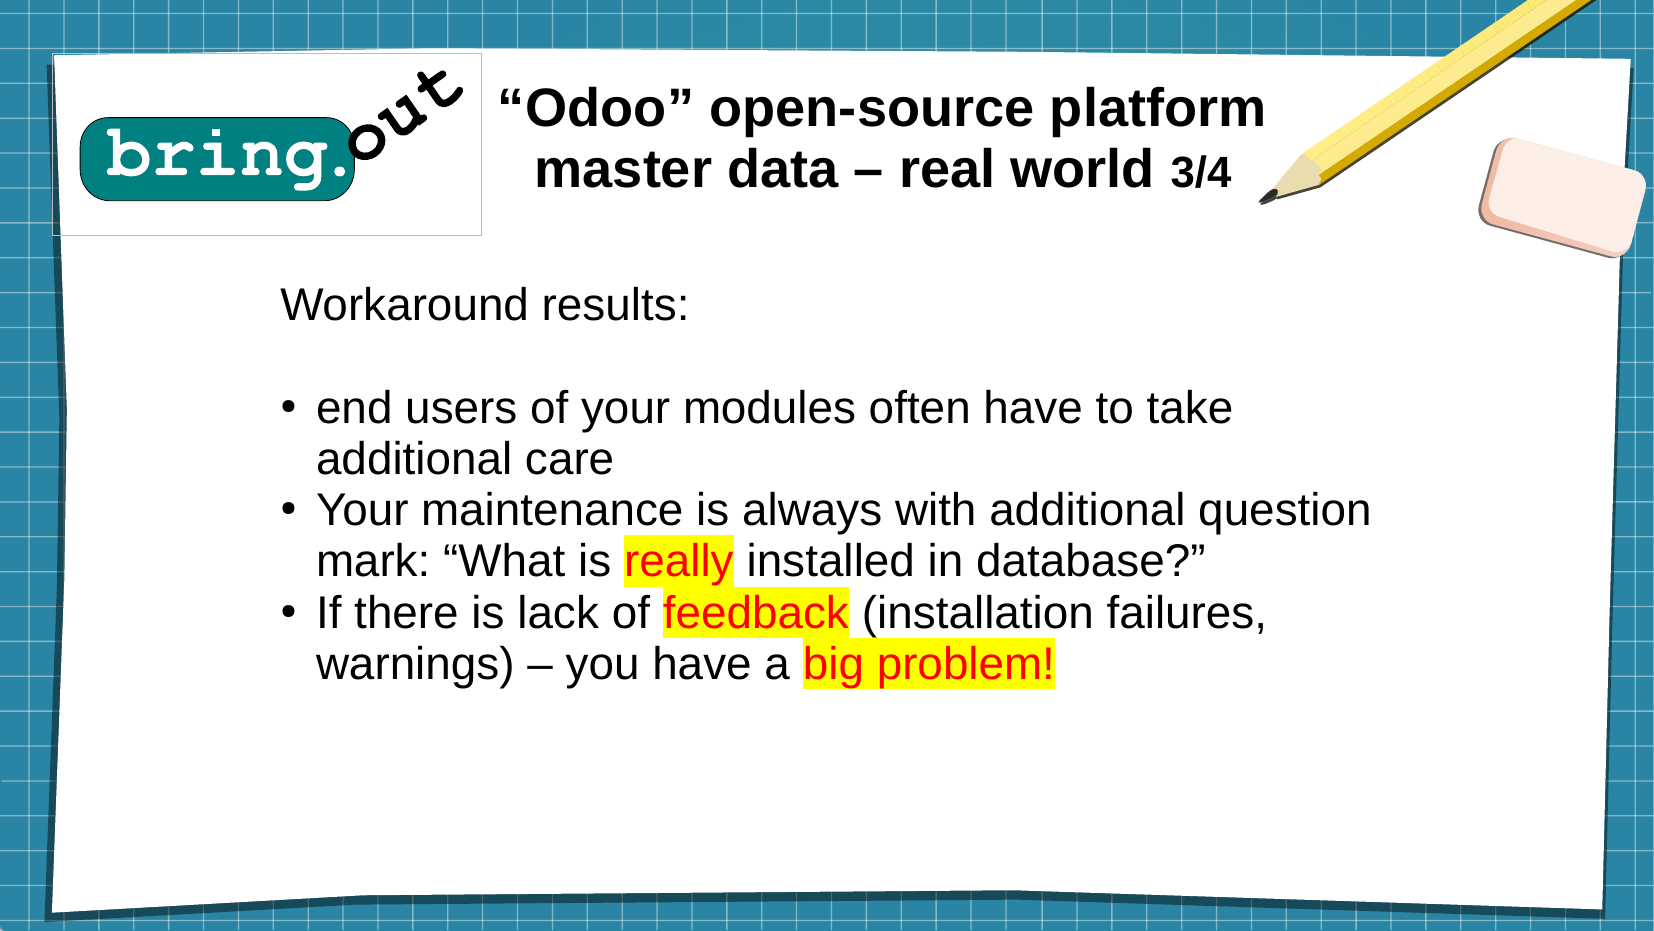

# “Odoo” open-source platform master data – real world 3/4
Workaround results:
end users of your modules often have to take additional care
Your maintenance is always with additional question mark: “What is really installed in database?”
If there is lack of feedback (installation failures, warnings) – you have a big problem!